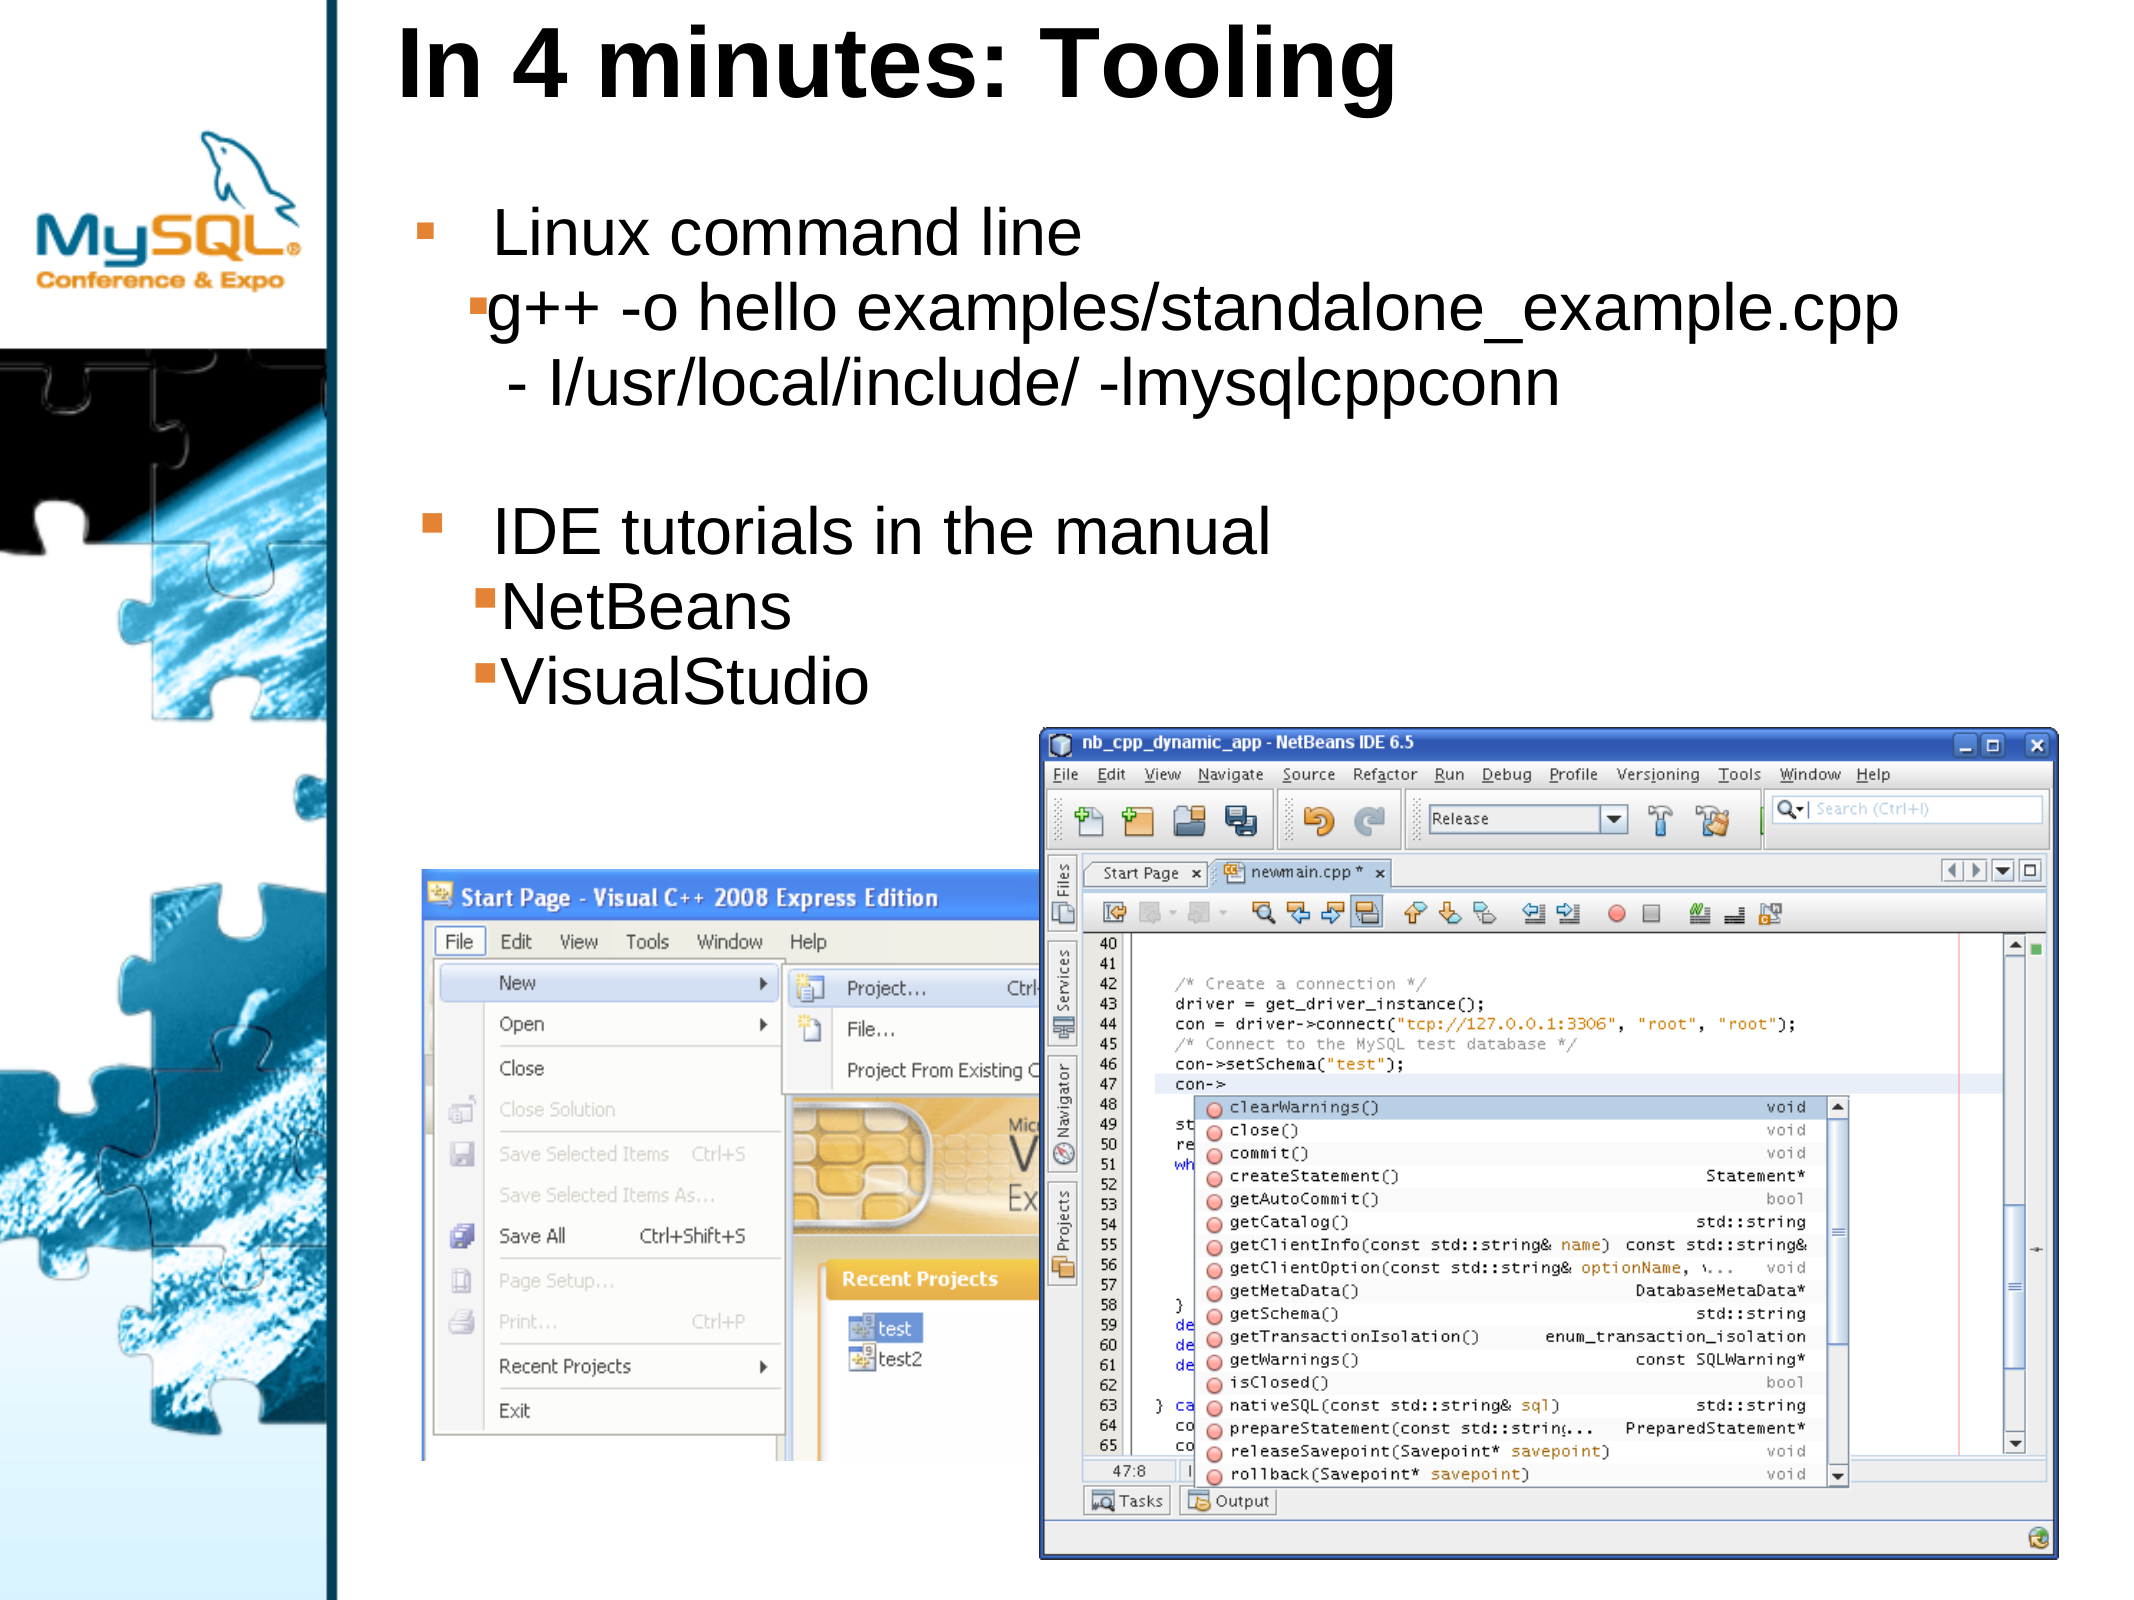

In 4 minutes: Tooling
Linux command line
g++ -o hello examples/standalone_example.cpp
 - I/usr/local/include/ -lmysqlcppconn
IDE tutorials in the manual
NetBeans
VisualStudio